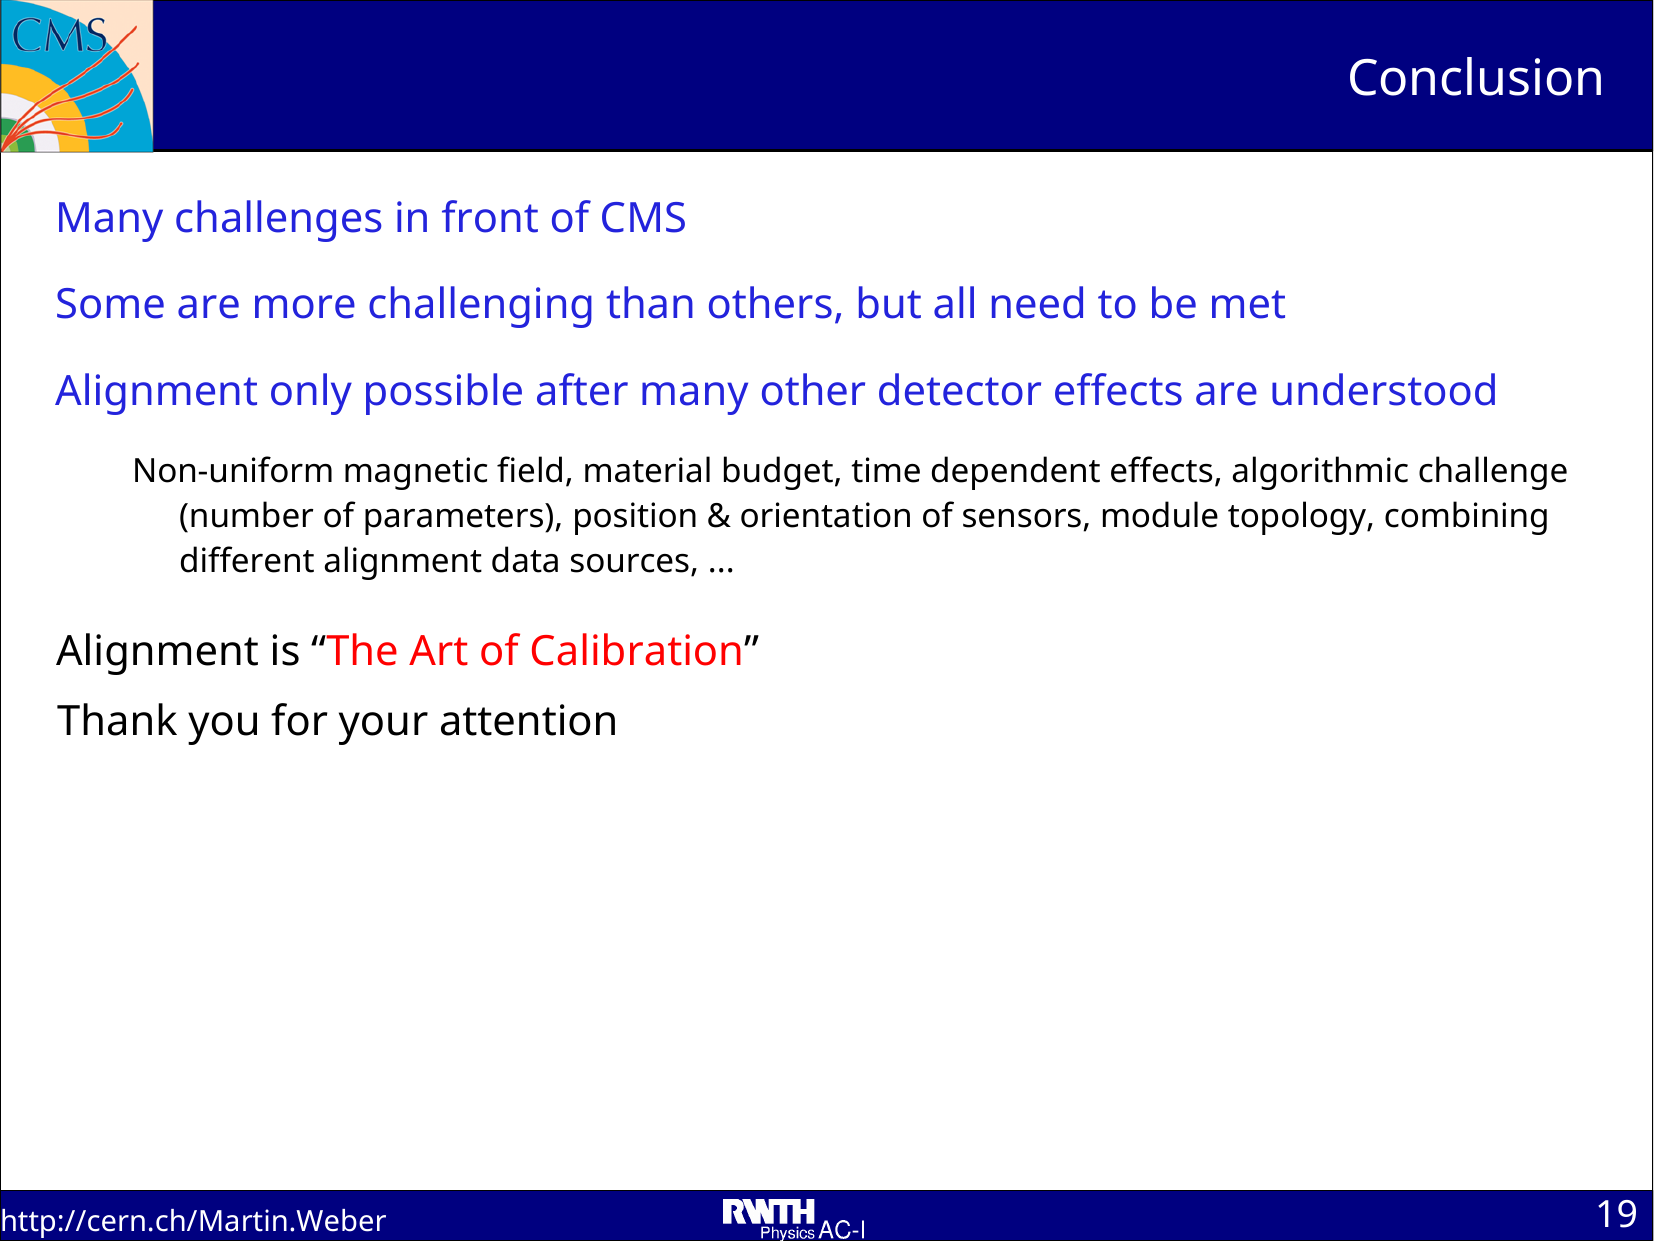

# Conclusion
Many challenges in front of CMS
Some are more challenging than others, but all need to be met
Alignment only possible after many other detector effects are understood
Non-uniform magnetic field, material budget, time dependent effects, algorithmic challenge (number of parameters), position & orientation of sensors, module topology, combining different alignment data sources, ...
Alignment is “The Art of Calibration”
Thank you for your attention